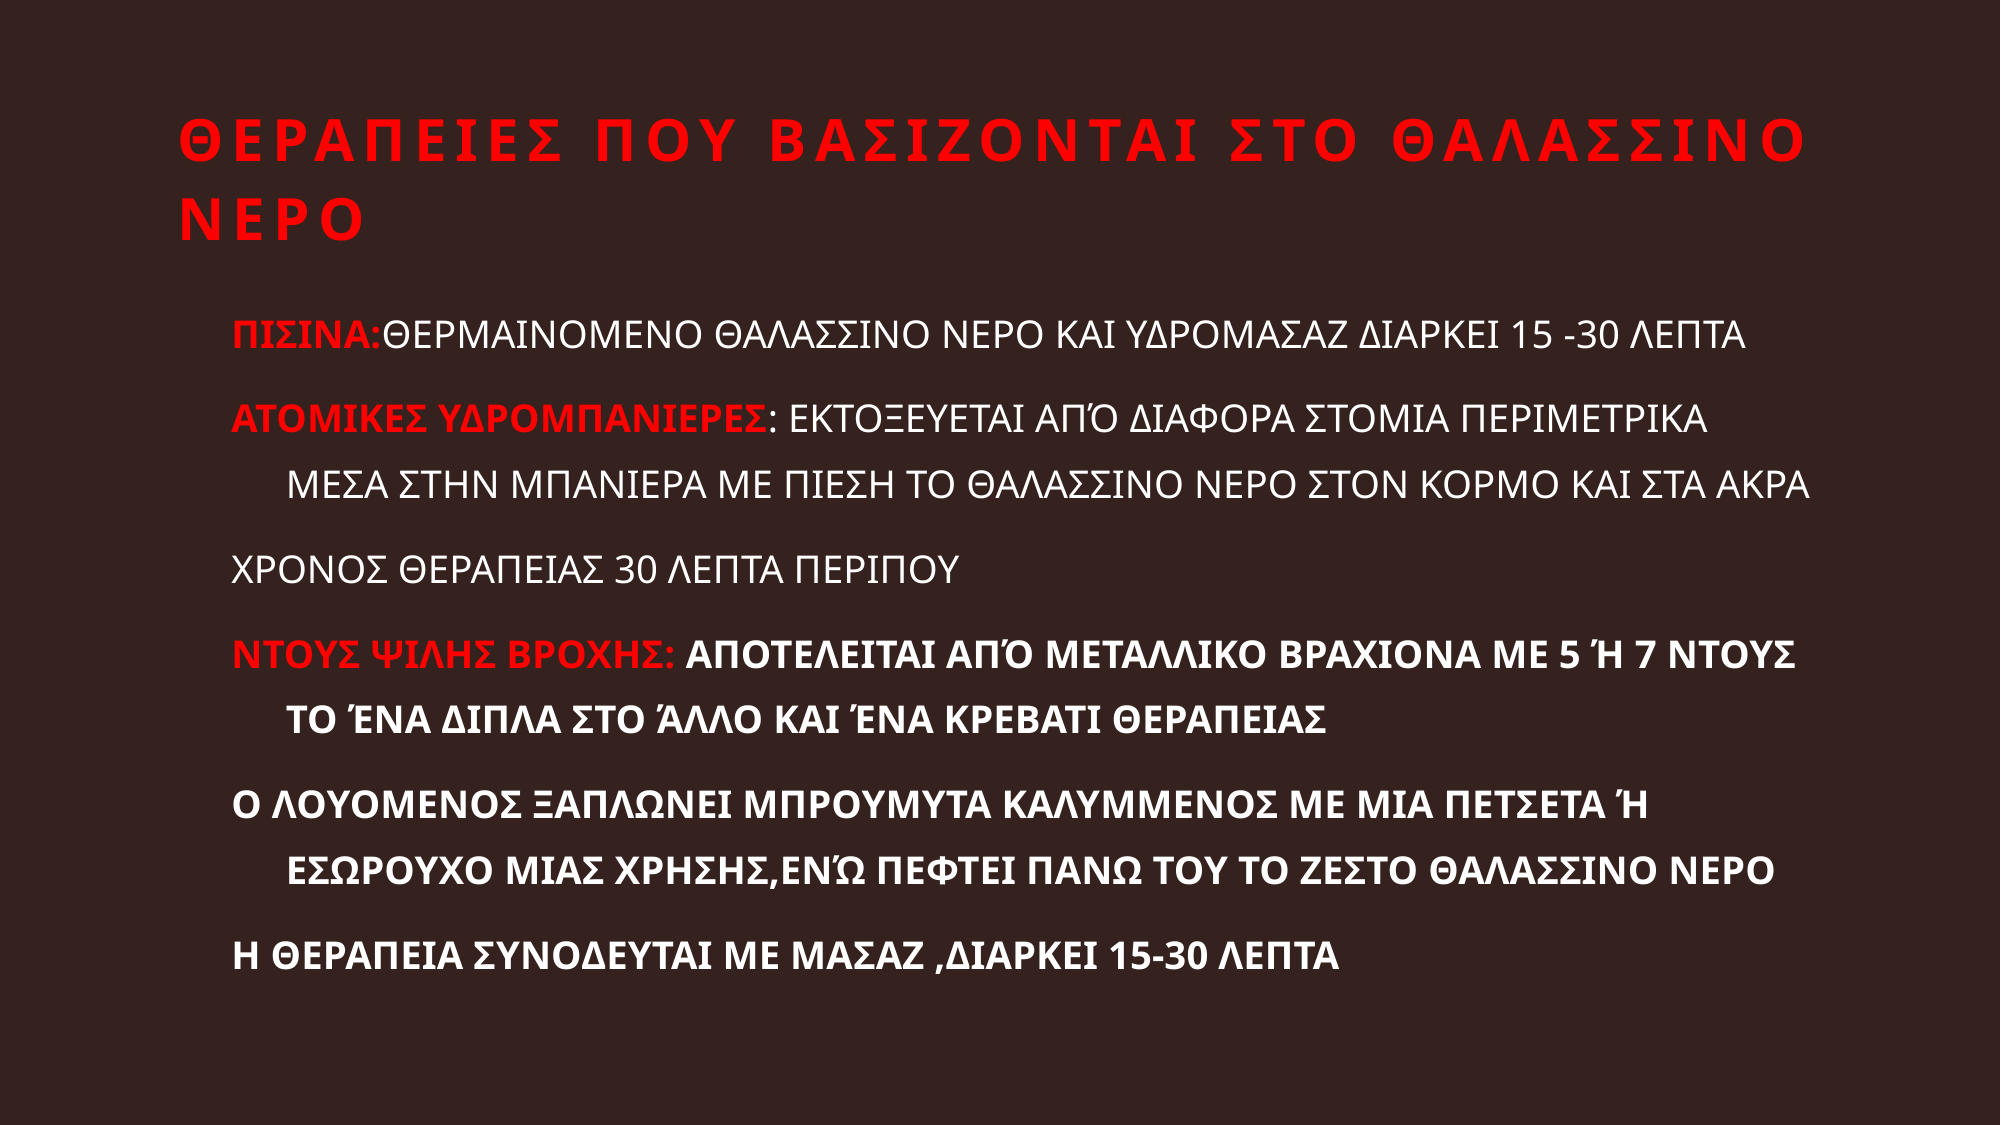

# ΘΕΡΑΠΕΙΕΣ ΠΟΥ ΒΑΣΙΖΟΝΤΑΙ ΣΤΟ ΘΑΛΑΣΣΙΝΟ ΝΕΡΟ
ΠΙΣΙΝΑ:ΘΕΡΜΑΙΝΟΜΕΝΟ ΘΑΛΑΣΣΙΝΟ ΝΕΡΟ ΚΑΙ ΥΔΡΟΜΑΣΑΖ ΔΙΑΡΚΕΙ 15 -30 ΛΕΠΤΑ
ΑΤΟΜΙΚΕΣ ΥΔΡΟΜΠΑΝΙΕΡΕΣ: ΕΚΤΟΞΕΥΕΤΑΙ ΑΠΌ ΔΙΑΦΟΡΑ ΣΤΟΜΙΑ ΠΕΡΙΜΕΤΡΙΚΑ ΜΕΣΑ ΣΤΗΝ ΜΠΑΝΙΕΡΑ ΜΕ ΠΙΕΣΗ ΤΟ ΘΑΛΑΣΣΙΝΟ ΝΕΡΟ ΣΤΟΝ ΚΟΡΜΟ ΚΑΙ ΣΤΑ ΑΚΡΑ
ΧΡΟΝΟΣ ΘΕΡΑΠΕΙΑΣ 30 ΛΕΠΤΑ ΠΕΡΙΠΟΥ
ΝΤΟΥΣ ΨΙΛΗΣ ΒΡΟΧΗΣ: ΑΠΟΤΕΛΕΙΤΑΙ ΑΠΌ ΜΕΤΑΛΛΙΚΟ ΒΡΑΧΙΟΝΑ ΜΕ 5 Ή 7 ΝΤΟΥΣ ΤΟ ΈΝΑ ΔΙΠΛΑ ΣΤΟ ΆΛΛΟ ΚΑΙ ΈΝΑ ΚΡΕΒΑΤΙ ΘΕΡΑΠΕΙΑΣ
Ο ΛΟΥΟΜΕΝΟΣ ΞΑΠΛΩΝΕΙ ΜΠΡΟΥΜΥΤΑ ΚΑΛΥΜΜΕΝΟΣ ΜΕ ΜΙΑ ΠΕΤΣΕΤΑ Ή ΕΣΩΡΟΥΧΟ ΜΙΑΣ ΧΡΗΣΗΣ,ΕΝΏ ΠΕΦΤΕΙ ΠΑΝΩ ΤΟΥ ΤΟ ΖΕΣΤΟ ΘΑΛΑΣΣΙΝΟ ΝΕΡΟ
Η ΘΕΡΑΠΕΙΑ ΣΥΝΟΔΕΥΤΑΙ ΜΕ ΜΑΣΑΖ ,ΔΙΑΡΚΕΙ 15-30 ΛΕΠΤΑ